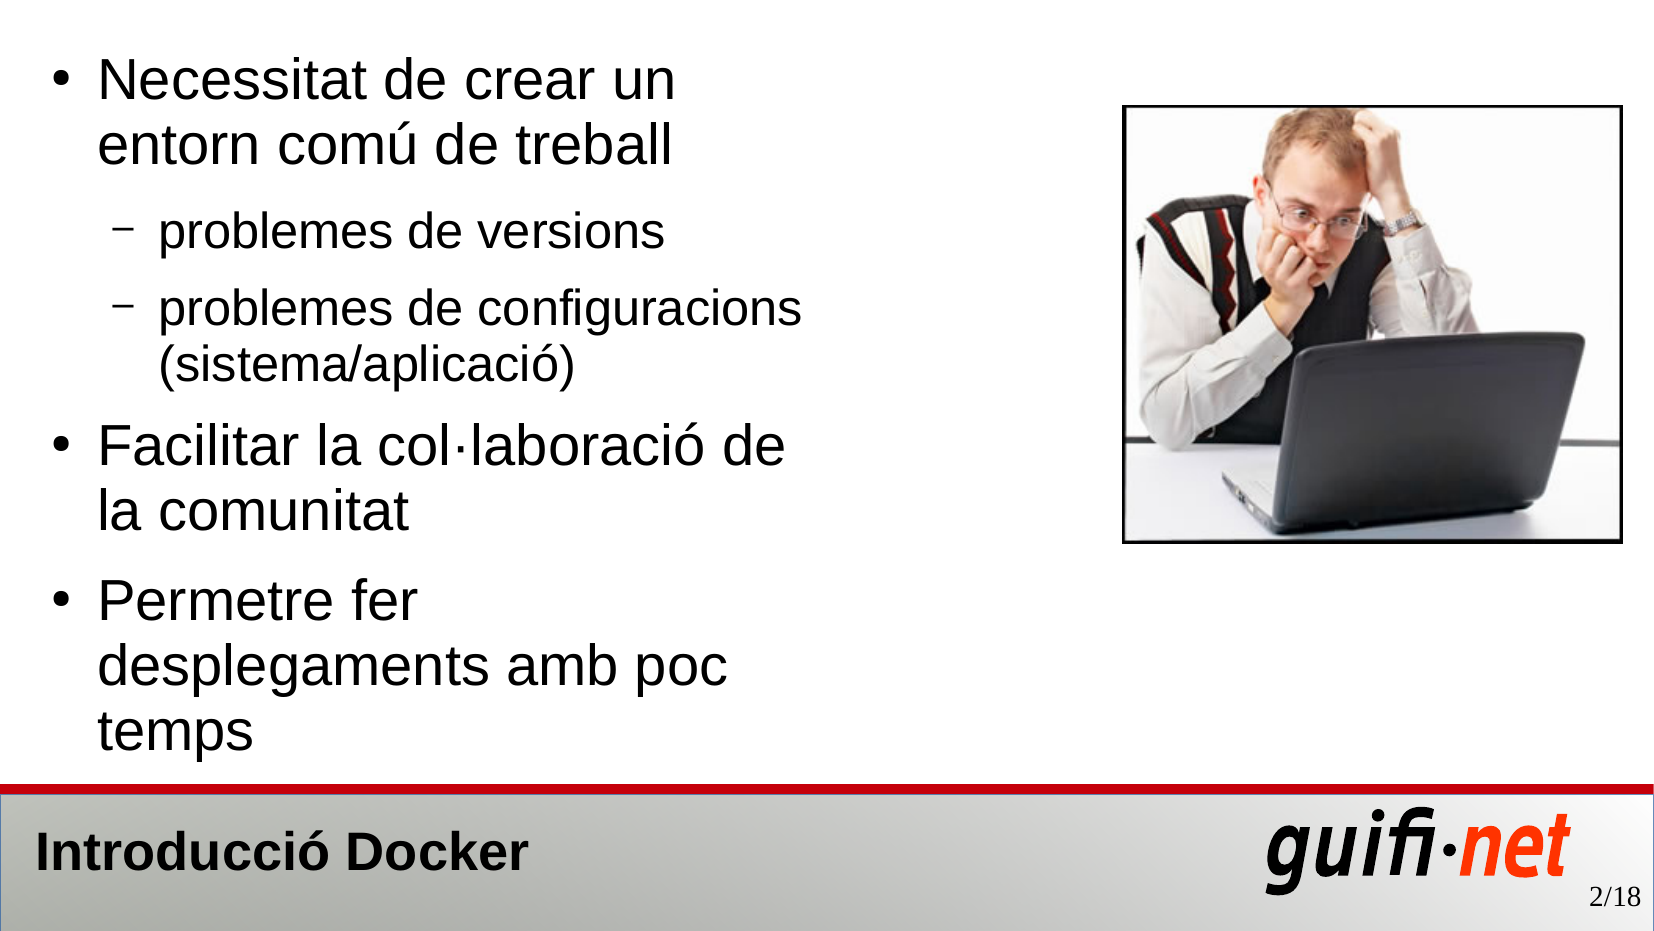

Necessitat de crear un entorn comú de treball
problemes de versions
problemes de configuracions (sistema/aplicació)
Facilitar la col·laboració de la comunitat
Permetre fer desplegaments amb poc temps
# Introducció Docker